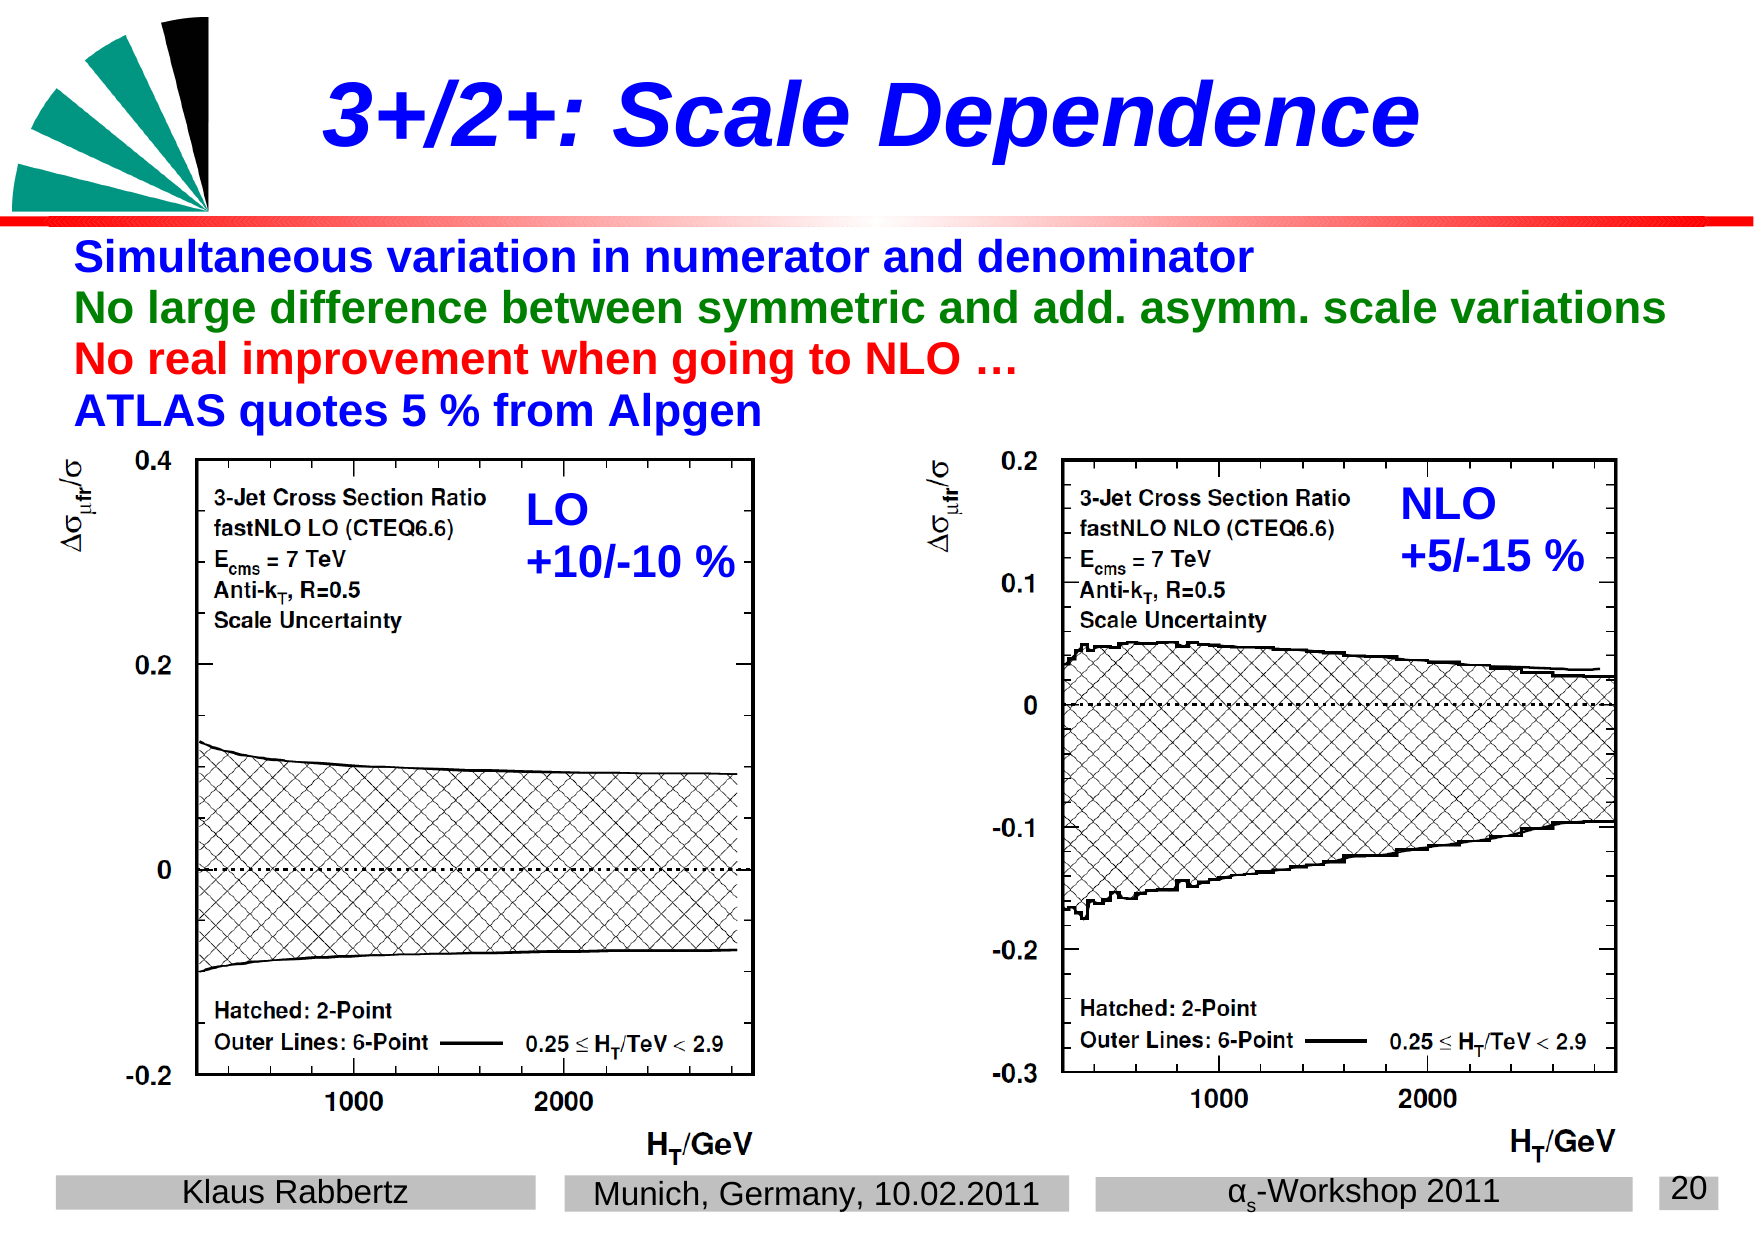

# 3+/2+: Scale Dependence
Simultaneous variation in numerator and denominator
No large difference between symmetric and add. asymm. scale variations
No real improvement when going to NLO …
ATLAS quotes 5 % from Alpgen
NLO
+5/-15 %
LO
+10/-10 %